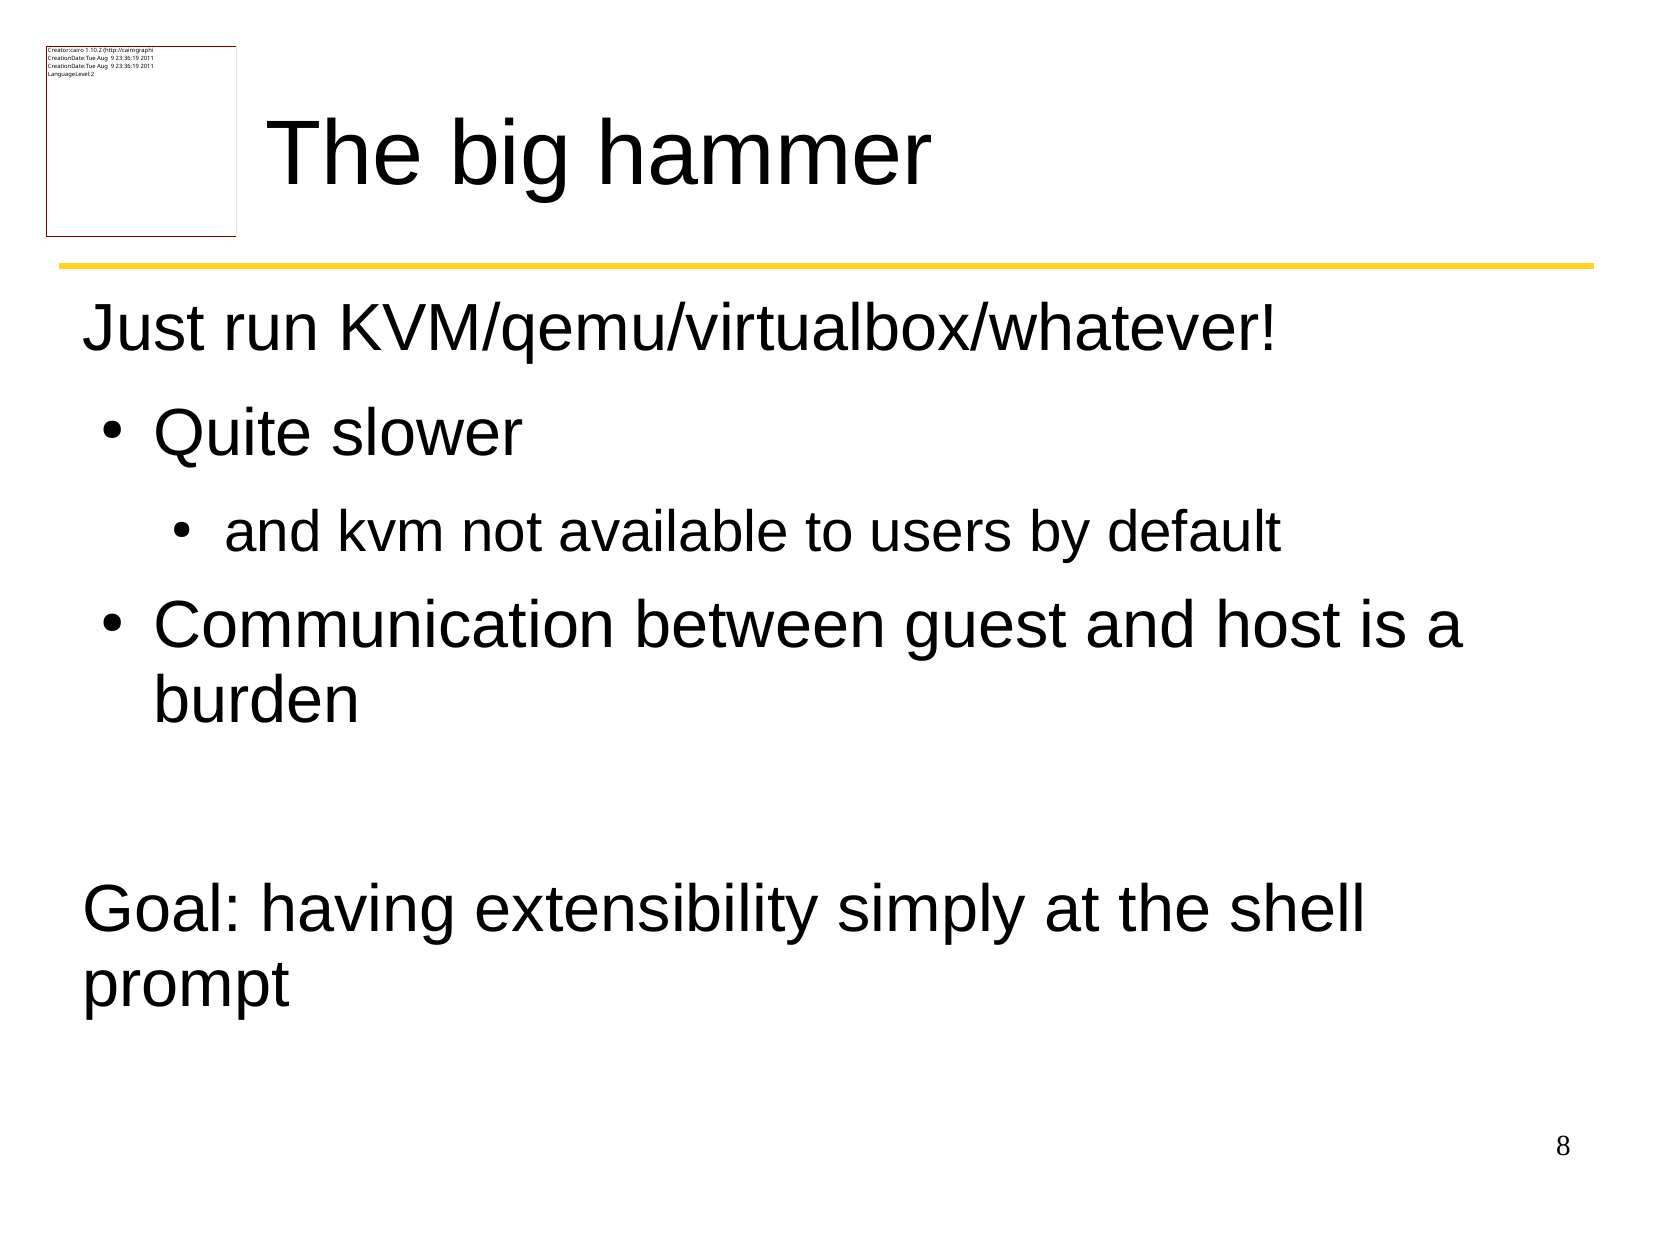

# The big hammer
Just run KVM/qemu/virtualbox/whatever!
Quite slower
and kvm not available to users by default
Communication between guest and host is a burden
Goal: having extensibility simply at the shell prompt
8